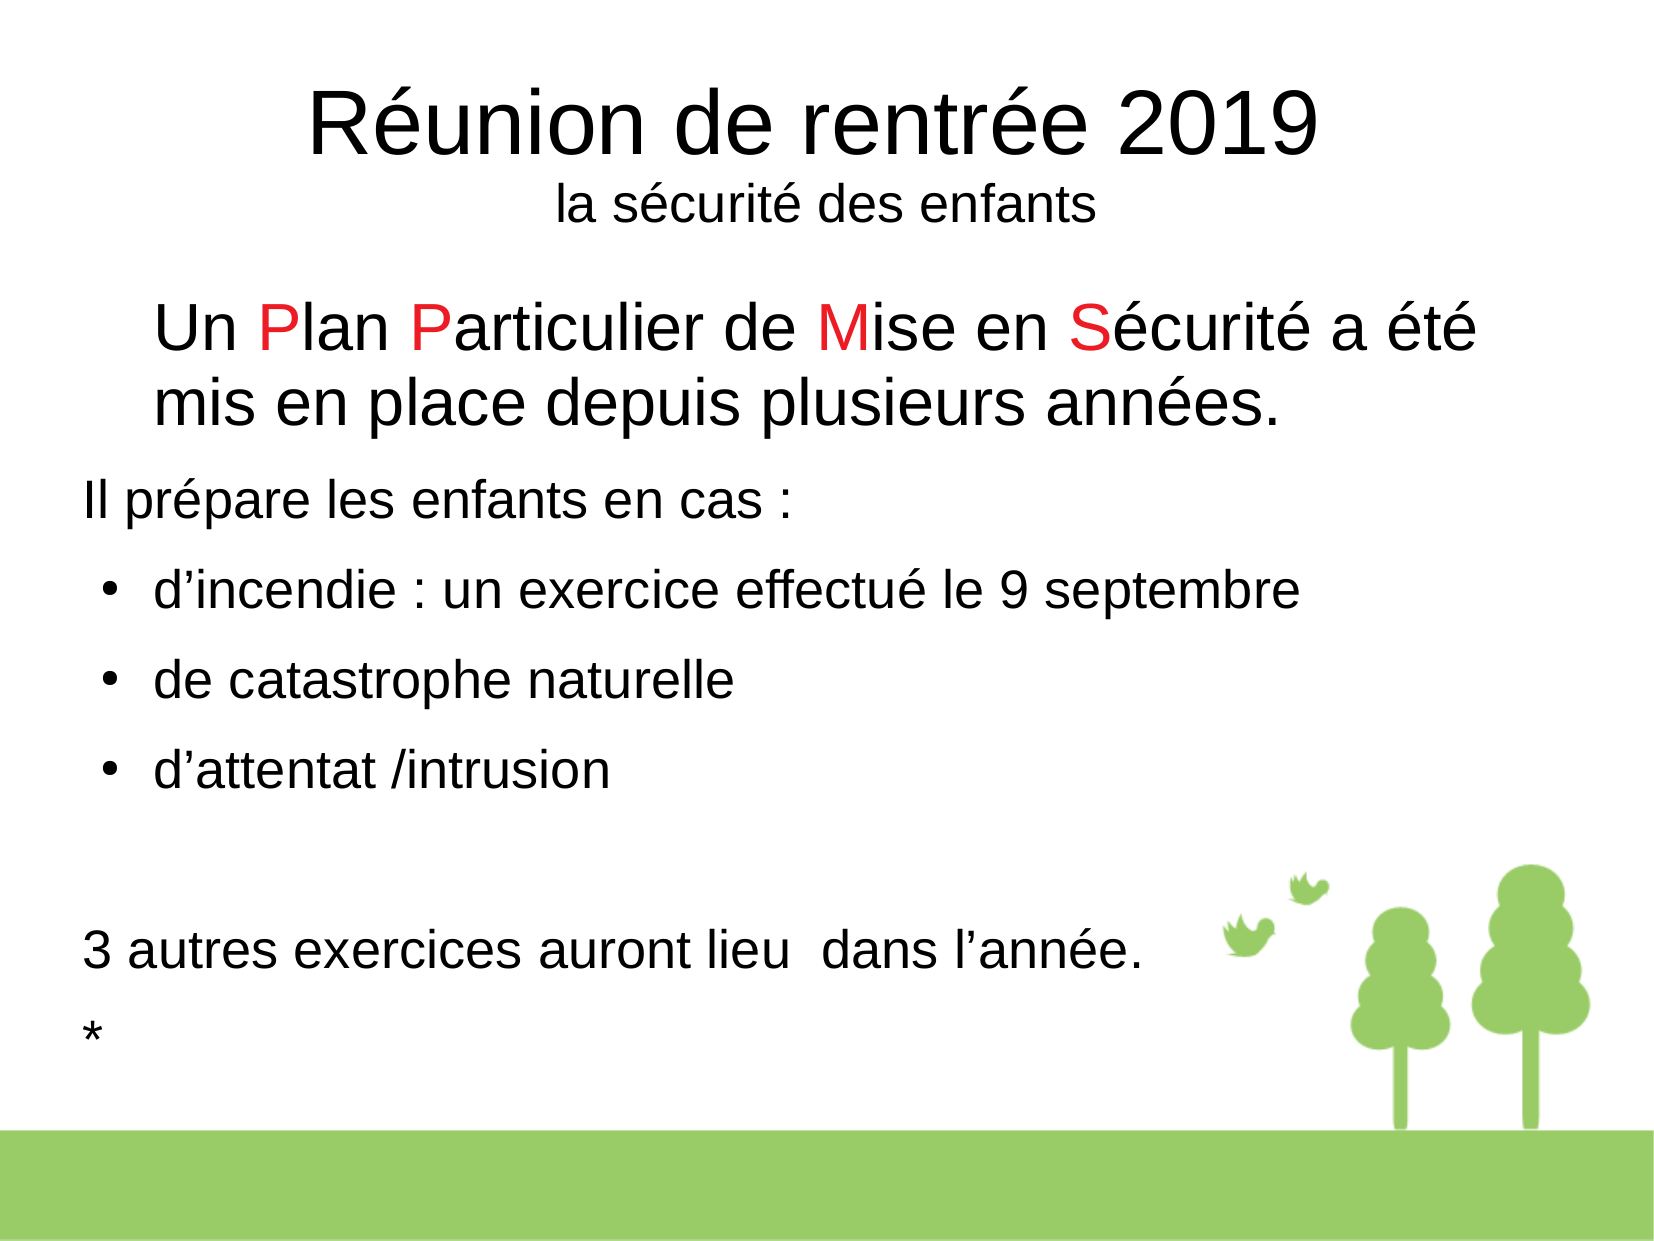

# Réunion de rentrée 2019 la sécurité des enfants
Un Plan Particulier de Mise en Sécurité a été mis en place depuis plusieurs années.
Il prépare les enfants en cas :
d’incendie : un exercice effectué le 9 septembre
de catastrophe naturelle
d’attentat /intrusion
3 autres exercices auront lieu dans l’année.
*